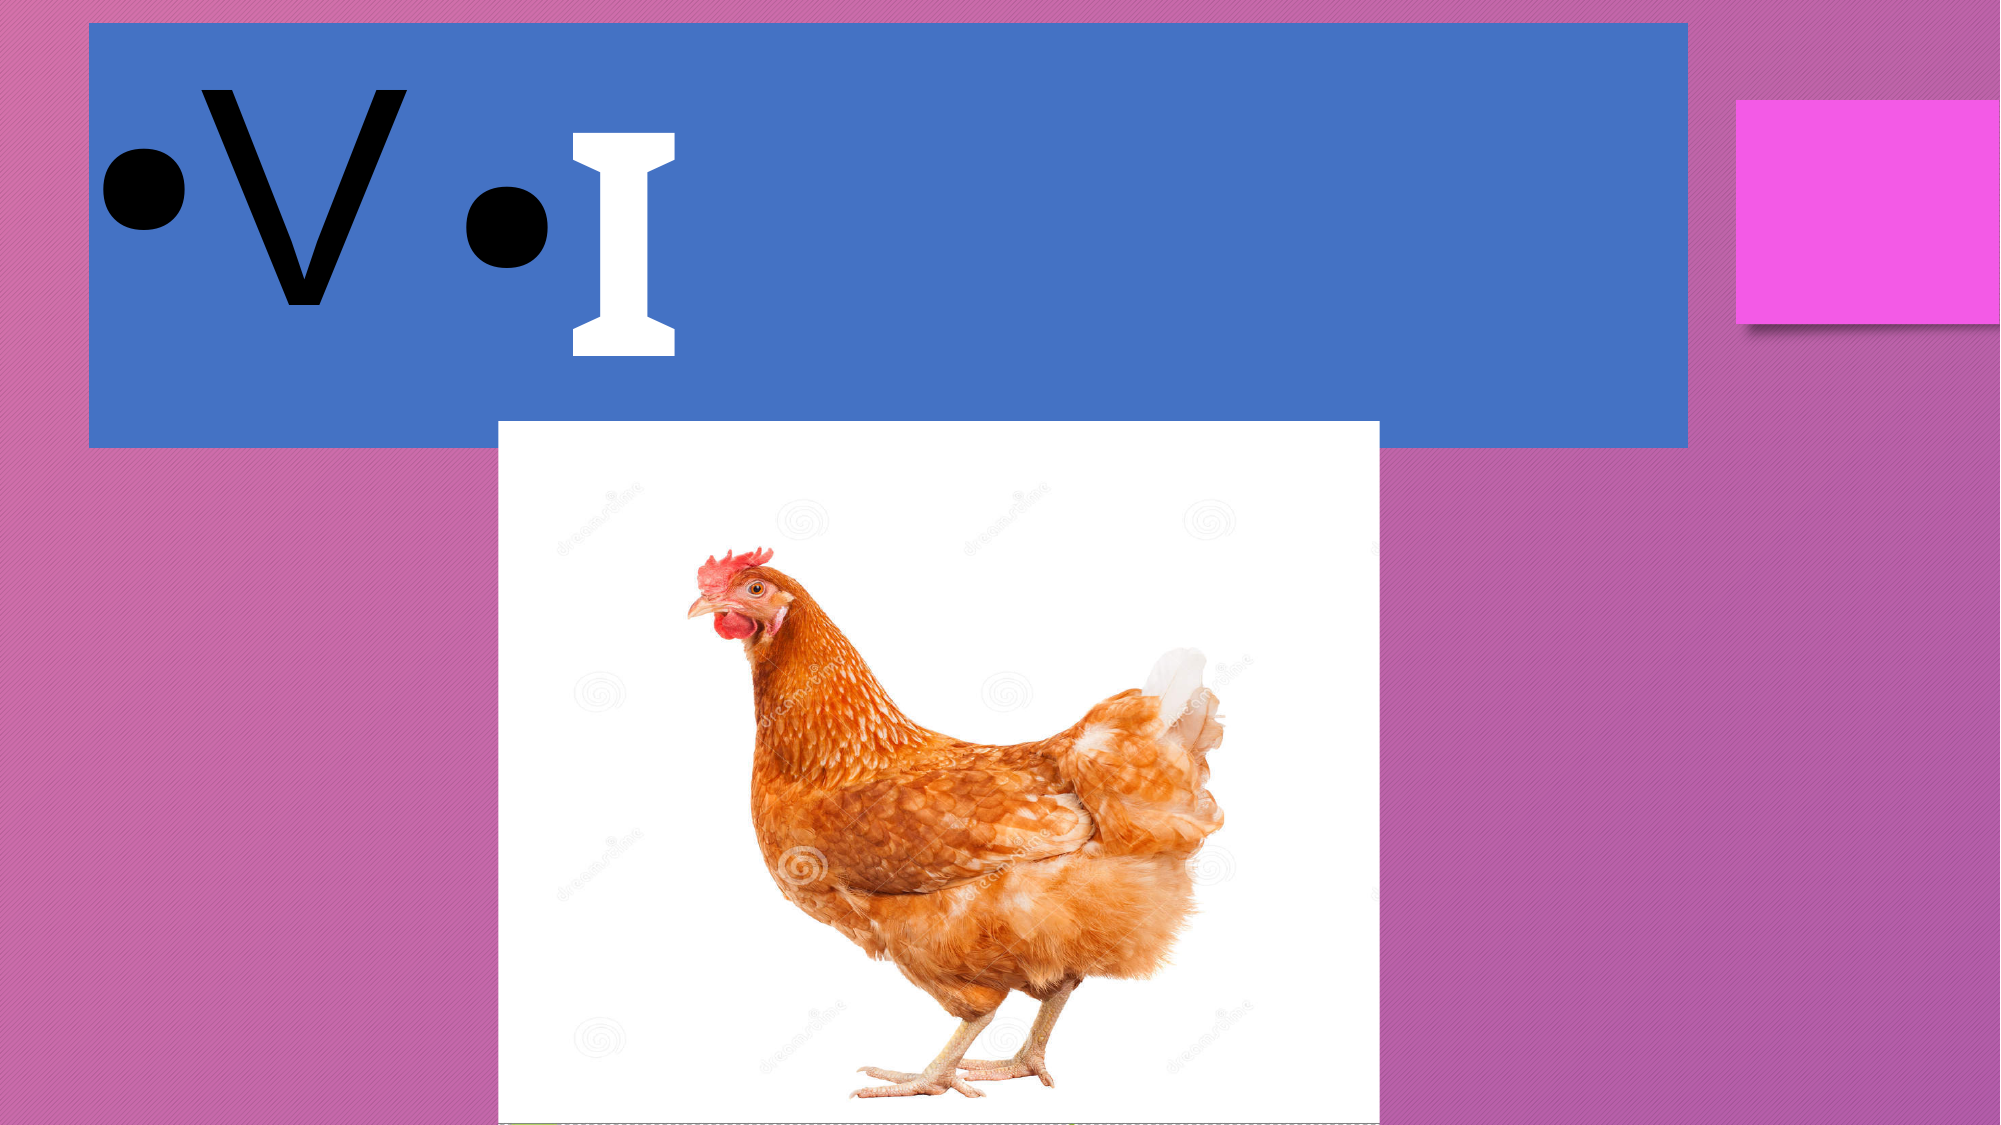

| V | I | | | |
| --- | --- | --- | --- | --- |